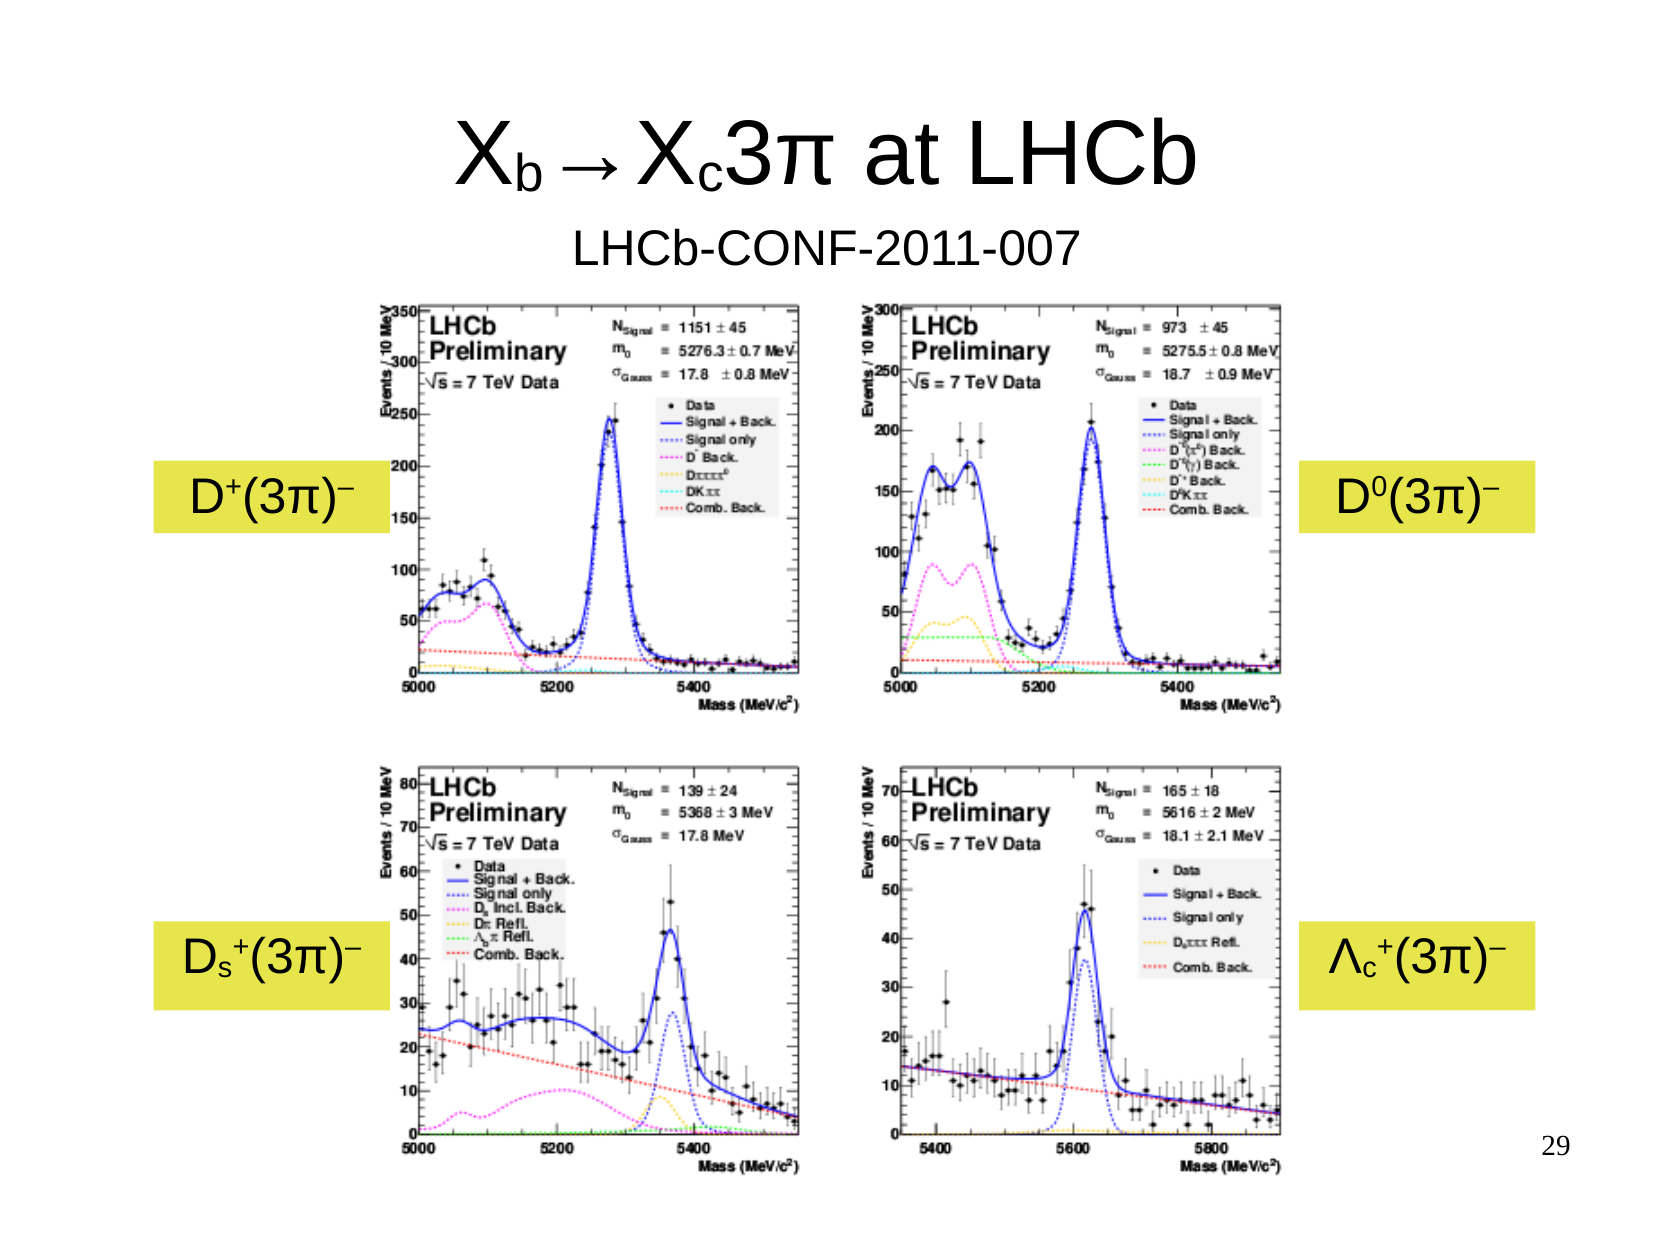

# Xb→Xc3π at LHCb
LHCb-CONF-2011-007
D+(3π)–
D0(3π)–
Ds+(3π)–
Λc+(3π)–
29